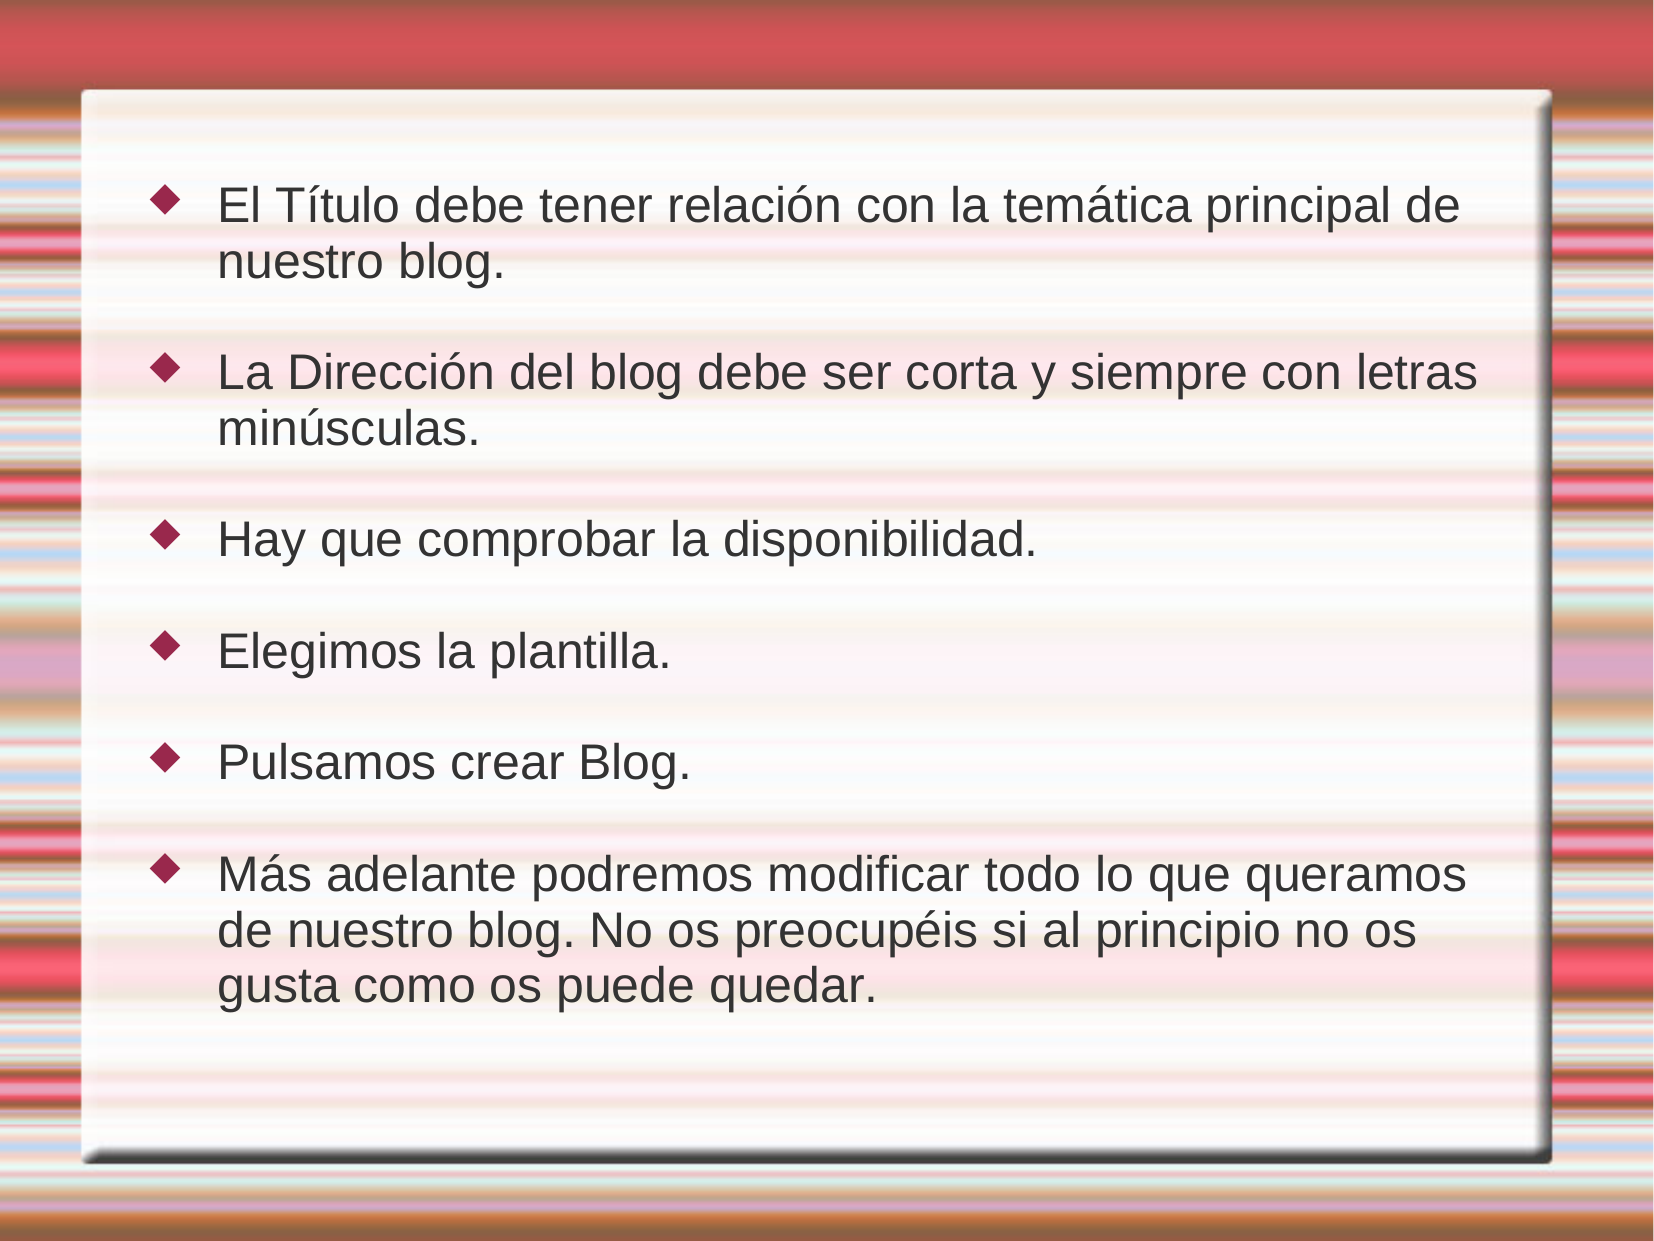

# El Título debe tener relación con la temática principal de nuestro blog.
La Dirección del blog debe ser corta y siempre con letras minúsculas.
Hay que comprobar la disponibilidad.
Elegimos la plantilla.
Pulsamos crear Blog.
Más adelante podremos modificar todo lo que queramos de nuestro blog. No os preocupéis si al principio no os gusta como os puede quedar.